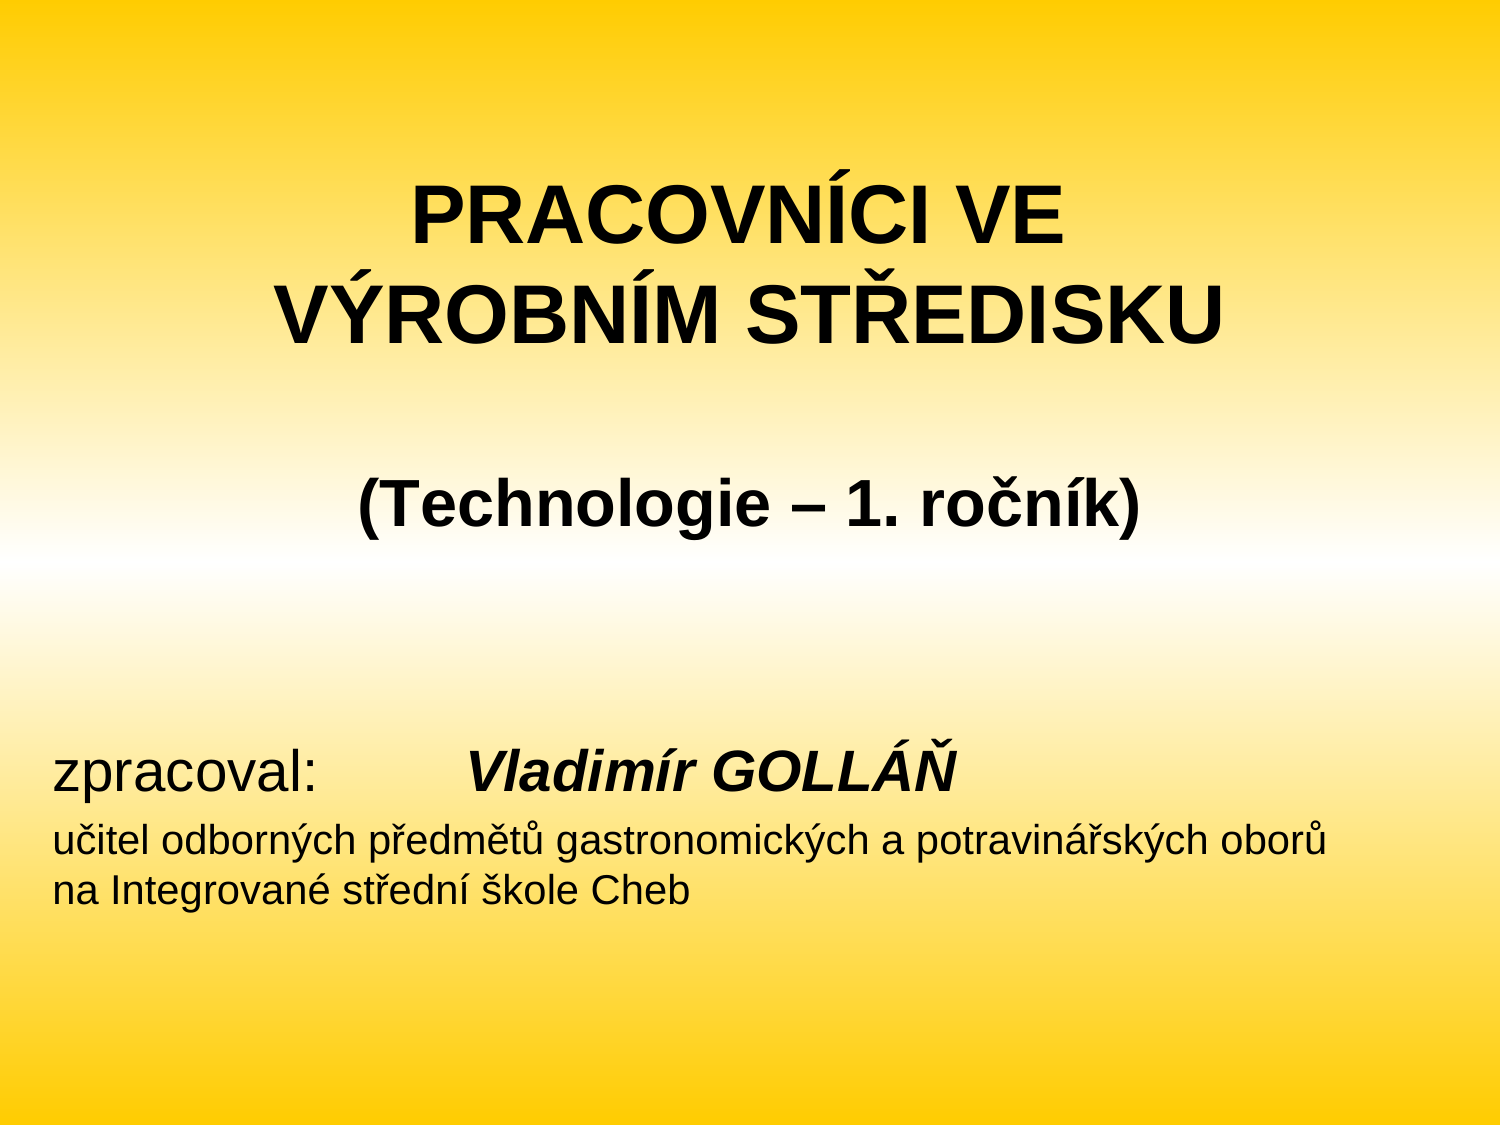

# PRACOVNÍCI VE VÝROBNÍM STŘEDISKU (Technologie – 1. ročník)
zpracoval: Vladimír GOLLÁŇ
učitel odborných předmětů gastronomických a potravinářských oborů na Integrované střední škole Cheb